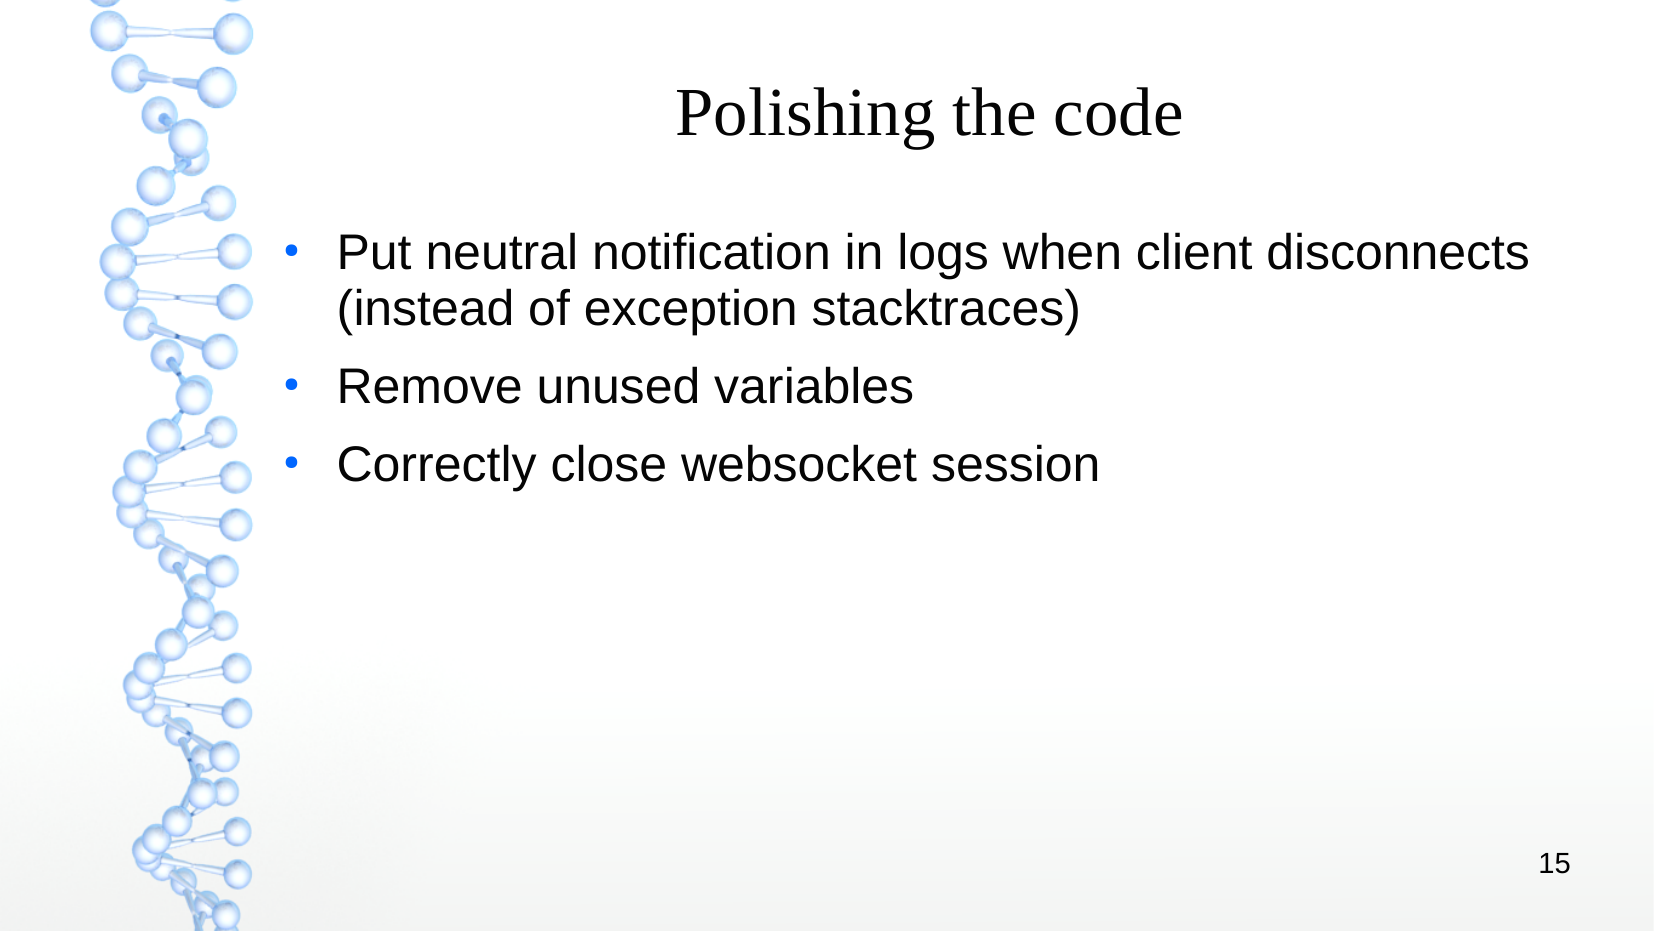

# Polishing the code
Put neutral notification in logs when client disconnects (instead of exception stacktraces)
Remove unused variables
Correctly close websocket session
15